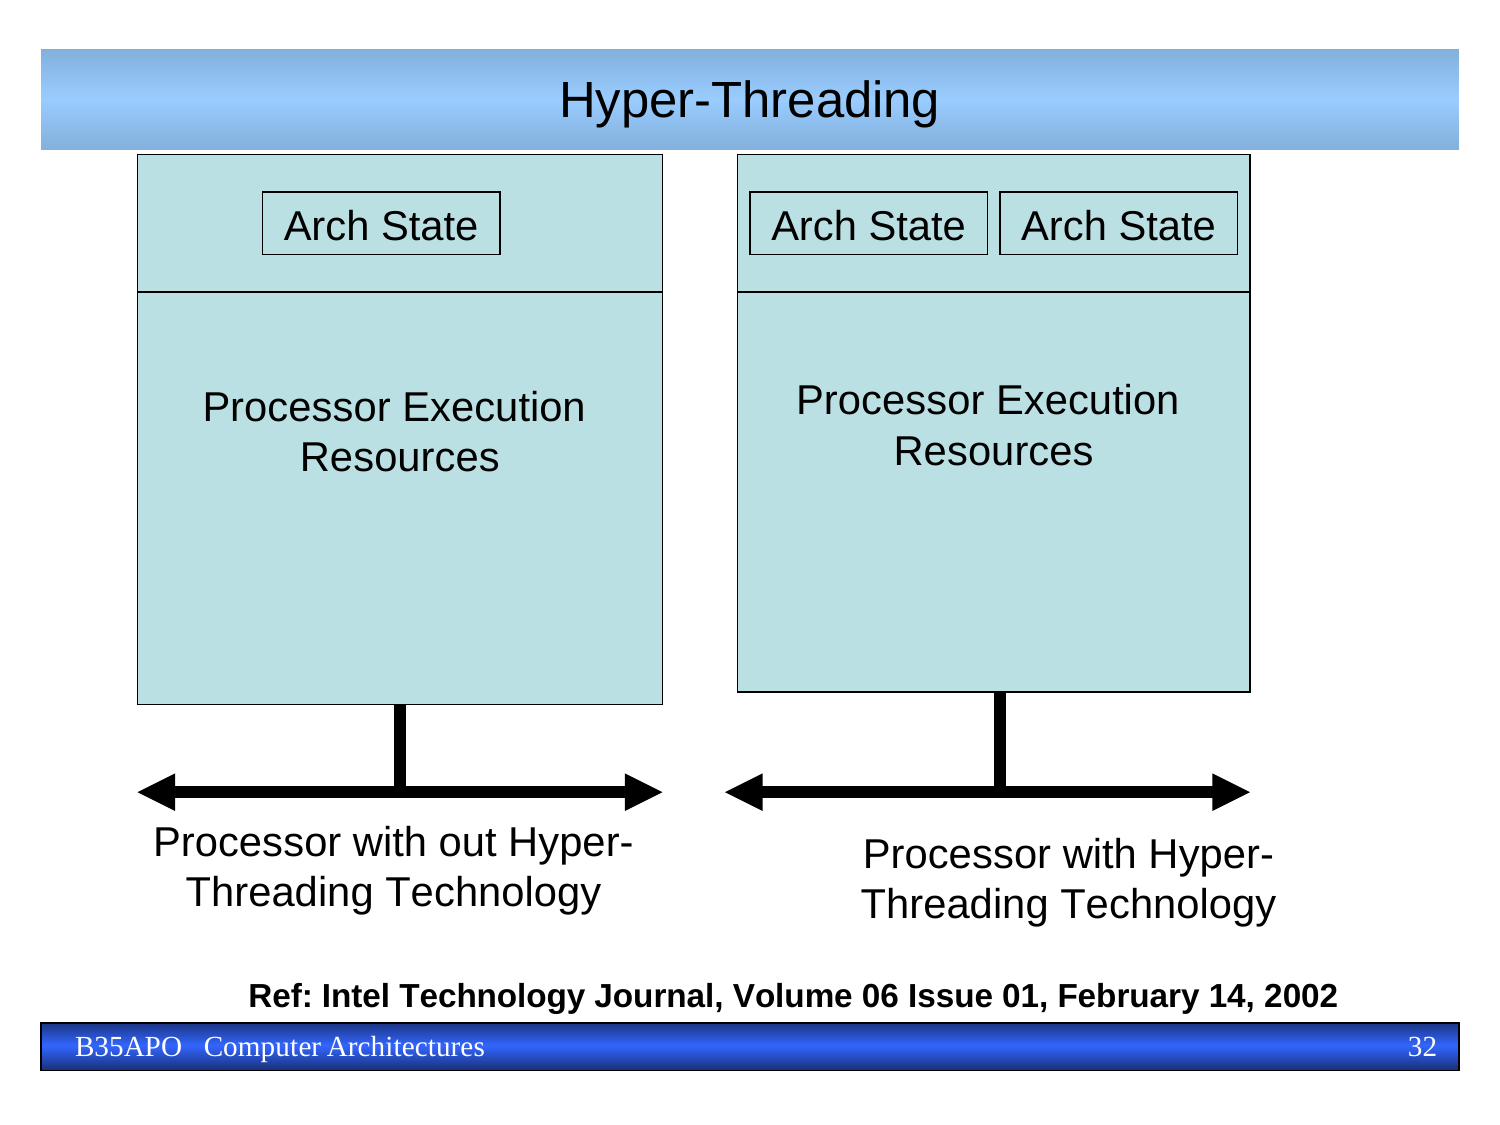

# Hyper-Threading
Processor Execution
Resources
Processor Execution
Resources
Arch State
Arch State
Arch State
Processor with out Hyper-Threading Technology
Processor with Hyper-Threading Technology
Ref: Intel Technology Journal, Volume 06 Issue 01, February 14, 2002
B35APO Computer Architectures
32